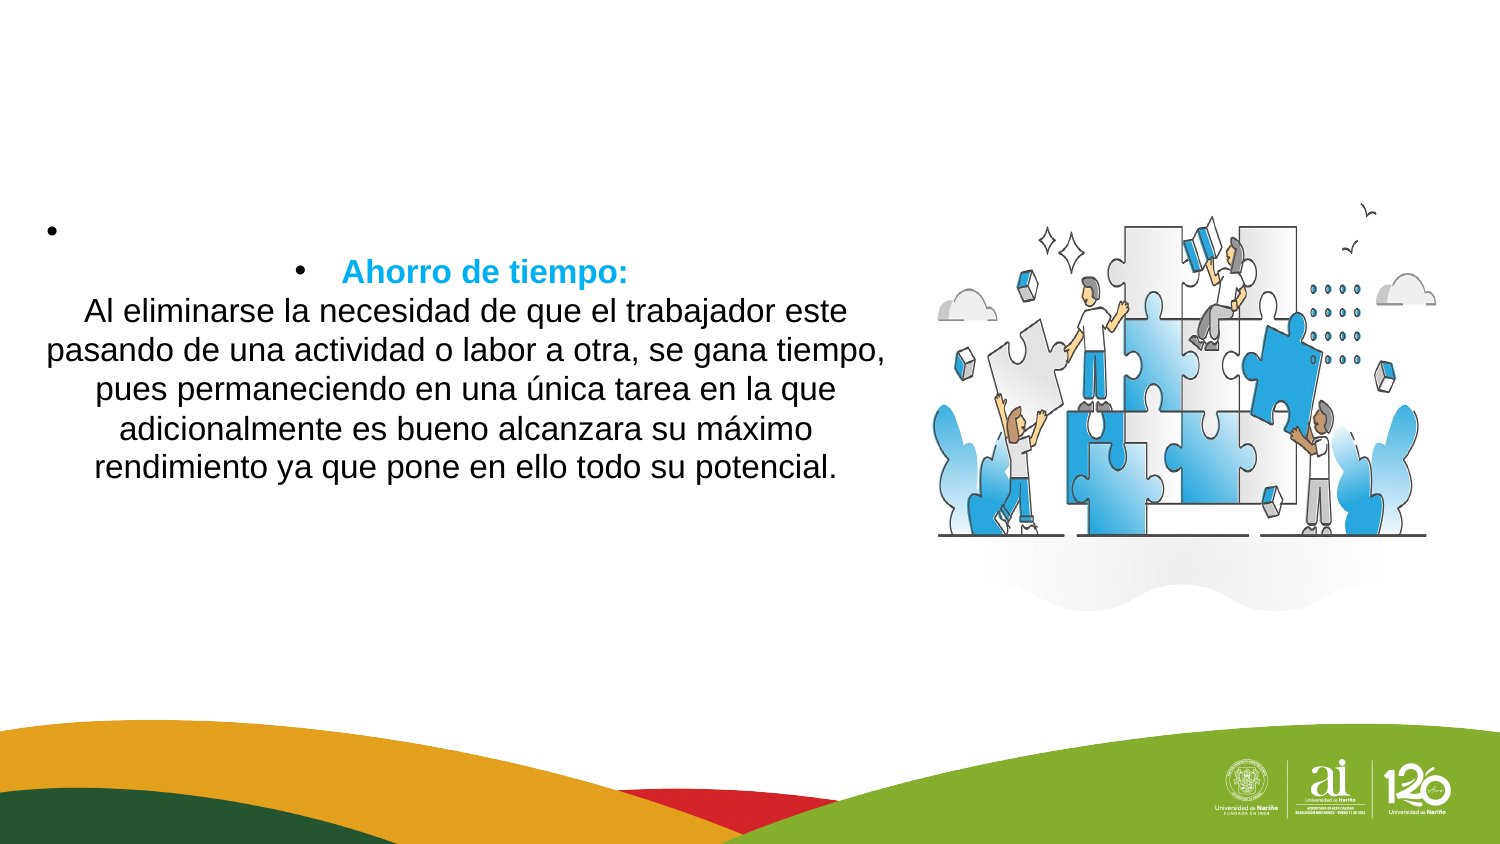

Ahorro de tiempo: ​
Al eliminarse la necesidad de que el trabajador este pasando de una actividad o labor a otra, se gana tiempo, pues permaneciendo en una única tarea en la que adicionalmente es bueno alcanzara su máximo rendimiento ya que pone en ello todo su potencial.